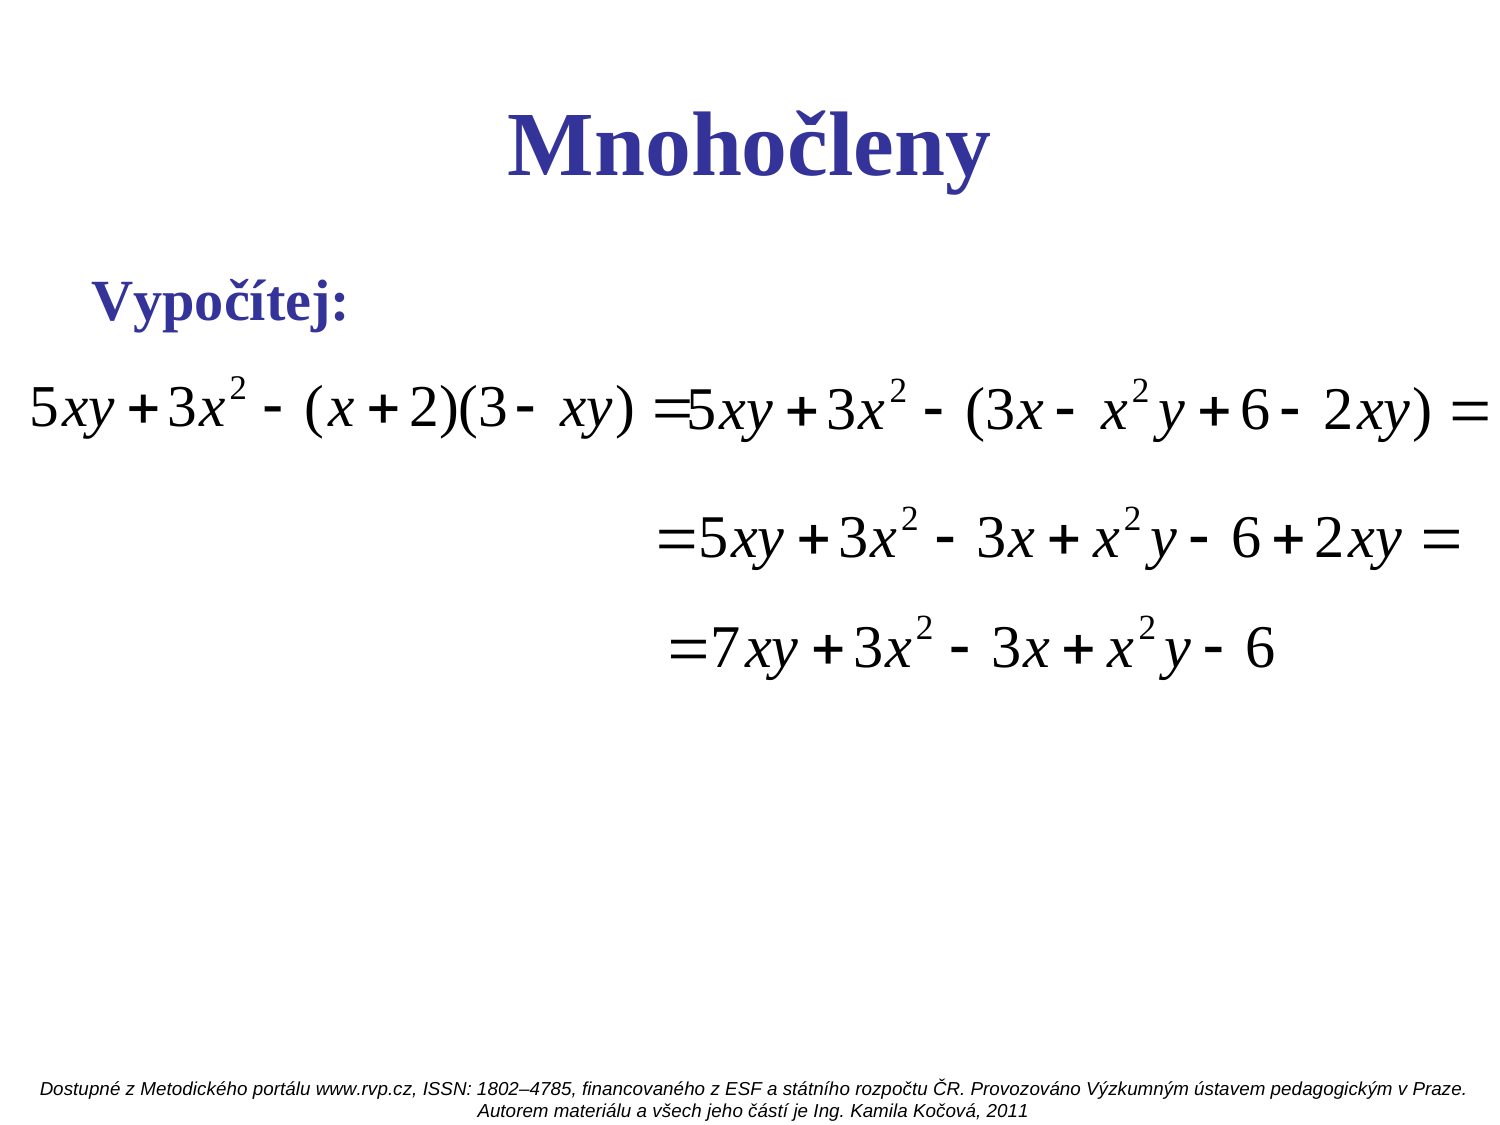

# Mnohočleny
Vypočítej:
Dostupné z Metodického portálu www.rvp.cz, ISSN: 1802–4785, financovaného z ESF a státního rozpočtu ČR. Provozováno Výzkumným ústavem pedagogickým v Praze.
Autorem materiálu a všech jeho částí je Ing. Kamila Kočová, 2011